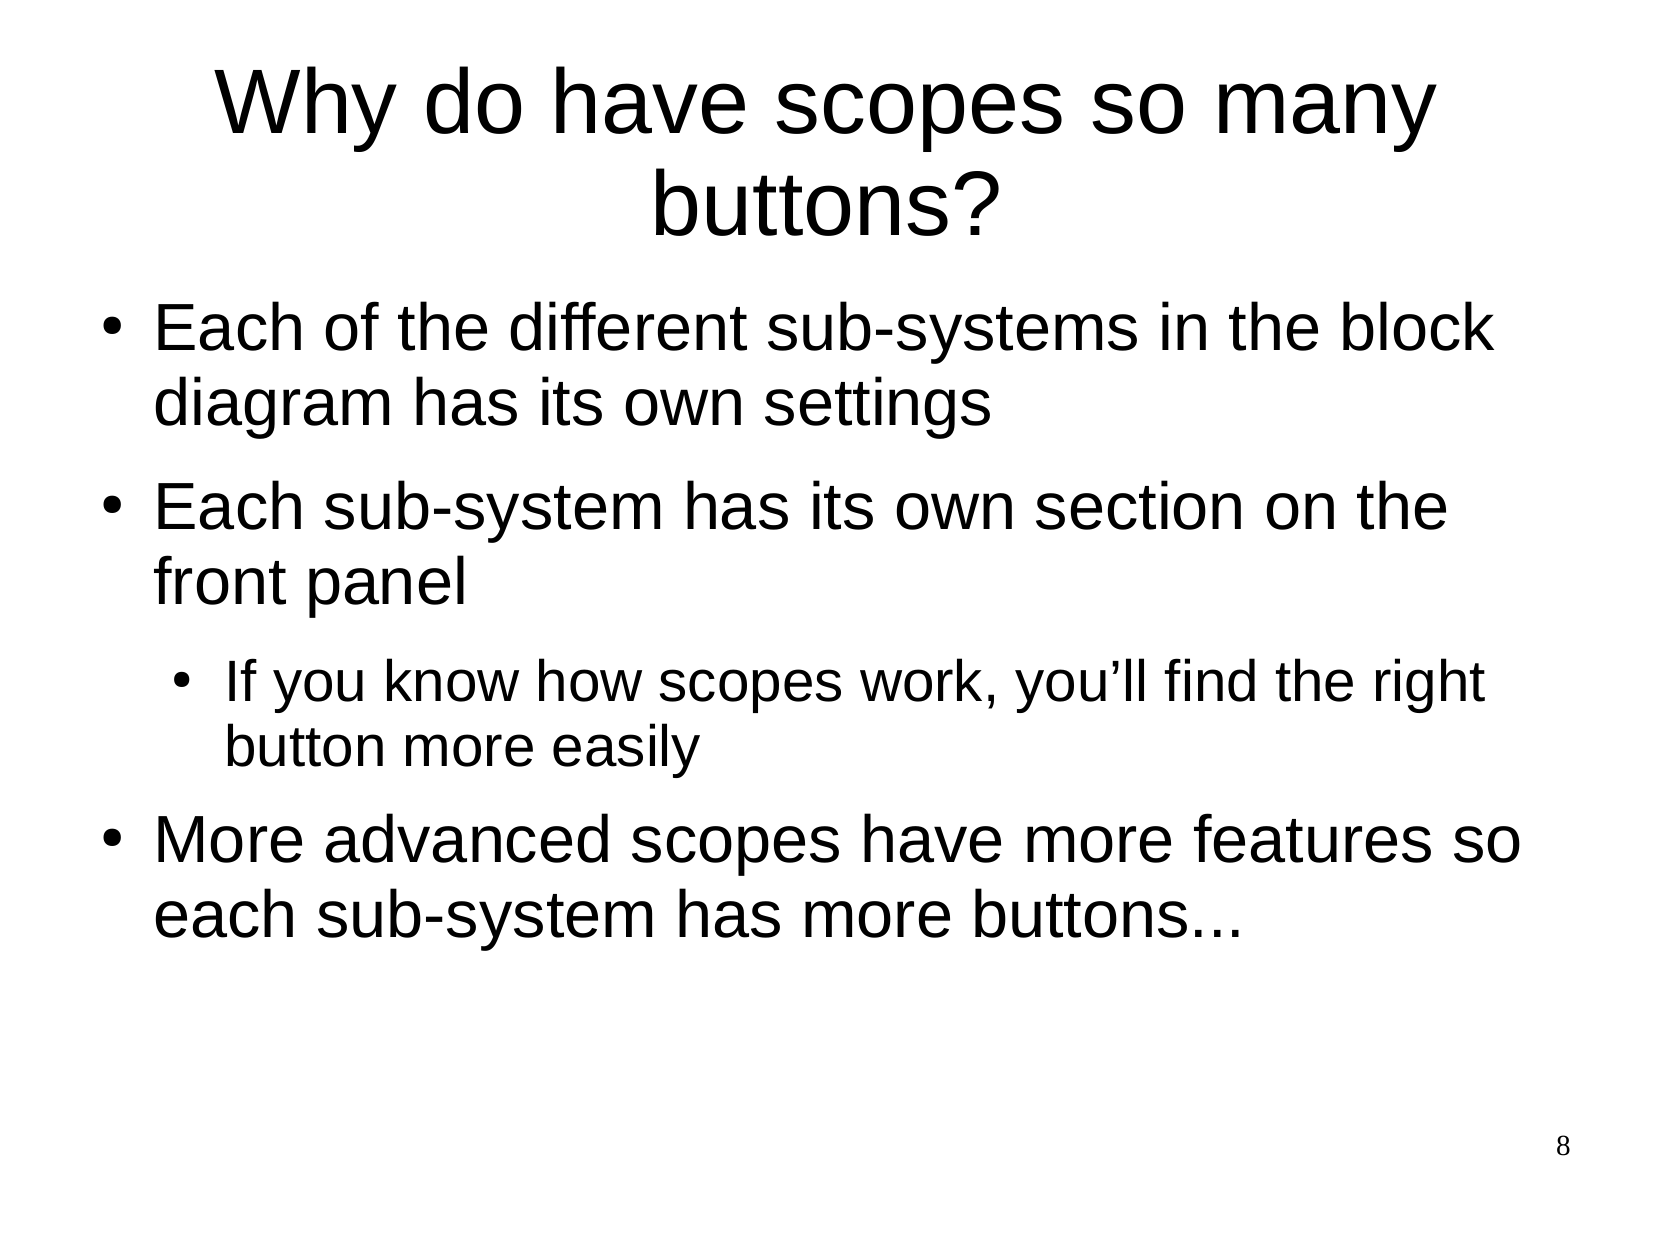

# Why do have scopes so many buttons?
Each of the different sub-systems in the block diagram has its own settings
Each sub-system has its own section on the front panel
If you know how scopes work, you’ll find the right button more easily
More advanced scopes have more features so each sub-system has more buttons...
8